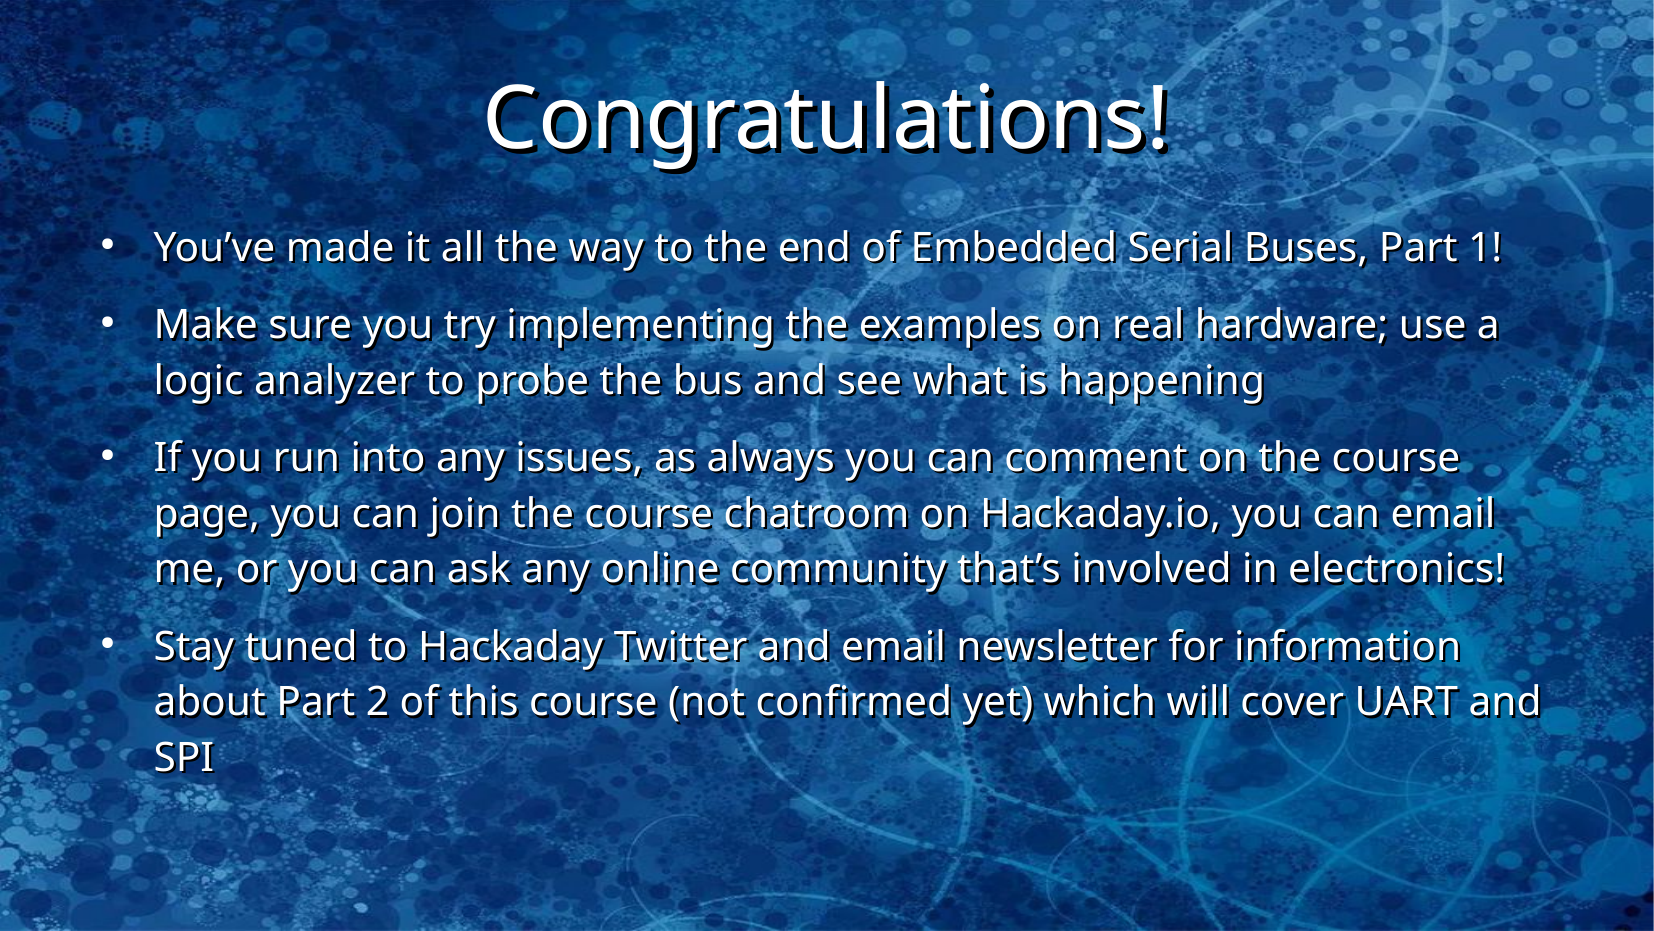

# Congratulations!
You’ve made it all the way to the end of Embedded Serial Buses, Part 1!
Make sure you try implementing the examples on real hardware; use a logic analyzer to probe the bus and see what is happening
If you run into any issues, as always you can comment on the course page, you can join the course chatroom on Hackaday.io, you can email me, or you can ask any online community that’s involved in electronics!
Stay tuned to Hackaday Twitter and email newsletter for information about Part 2 of this course (not confirmed yet) which will cover UART and SPI